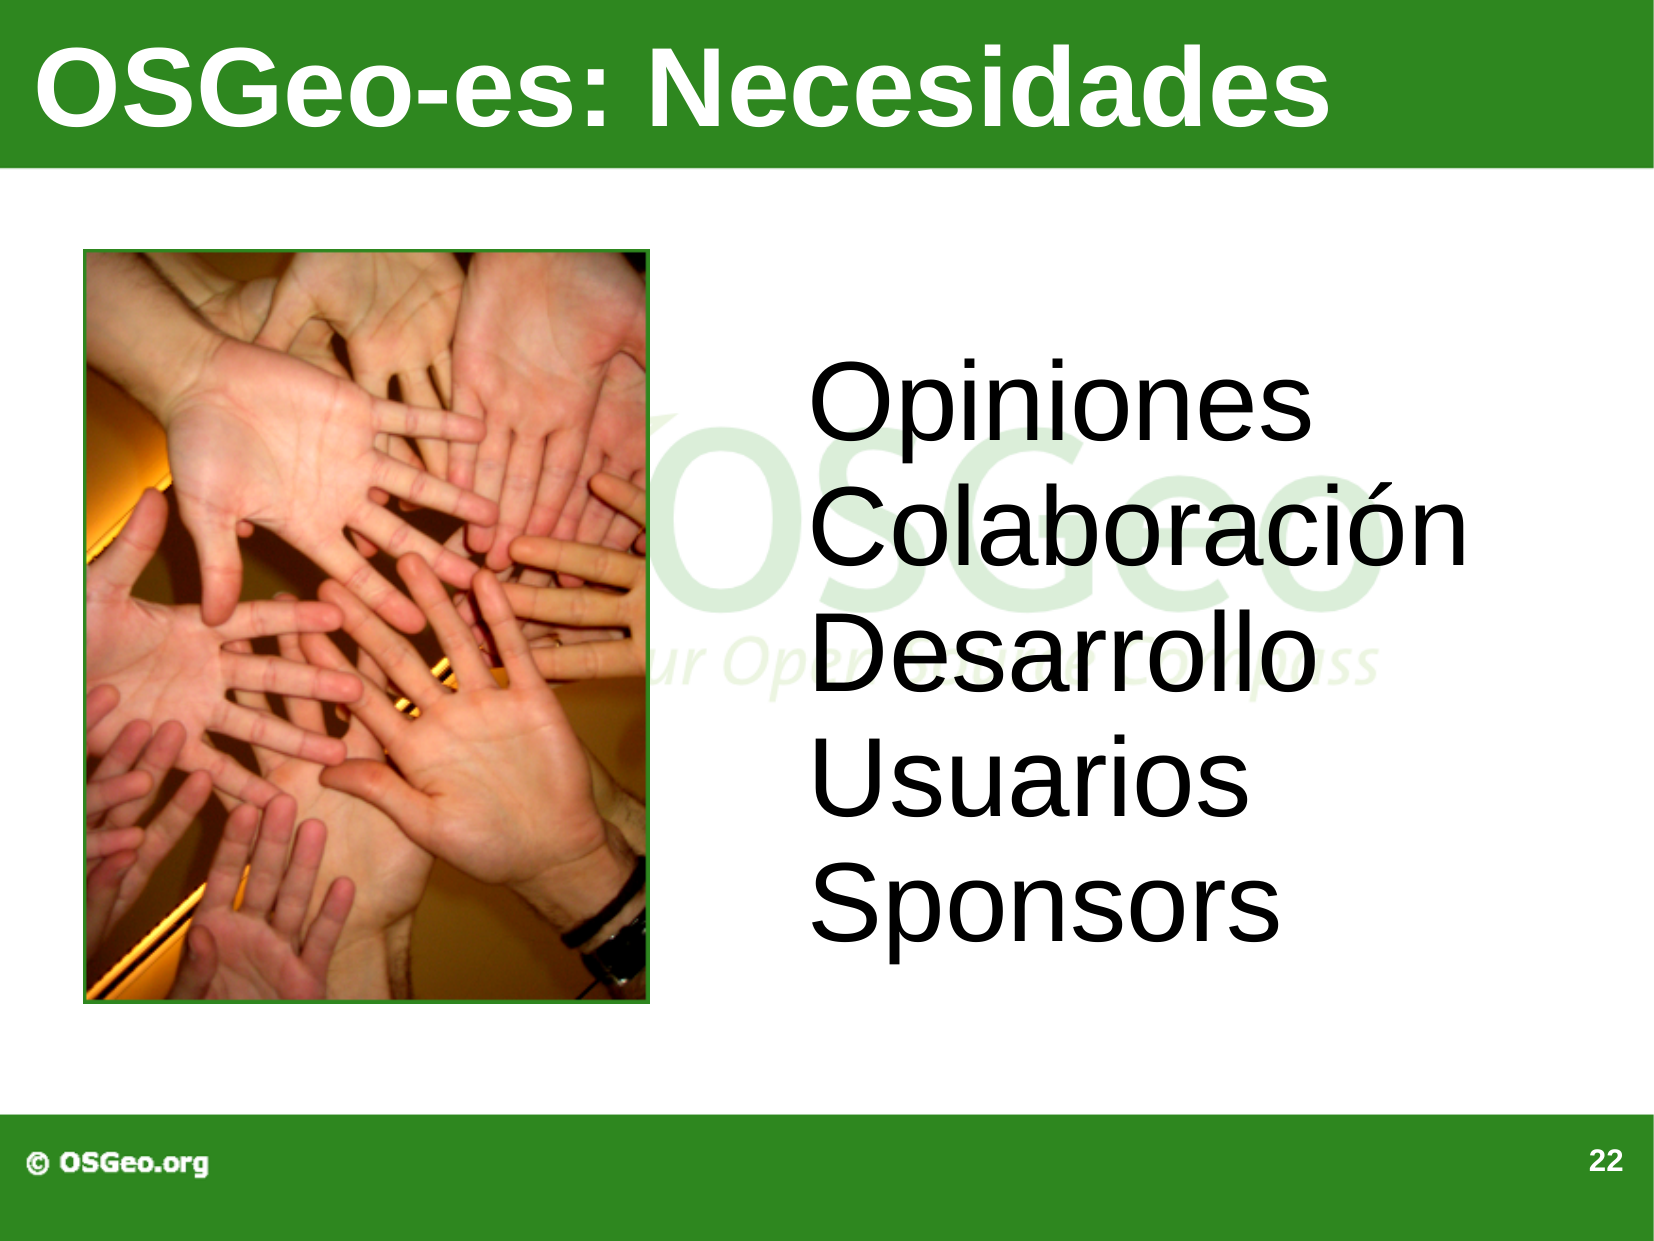

OSGeo-es: Necesidades
 Opiniones
 Colaboración
 Desarrollo
 Usuarios
 Sponsors
22